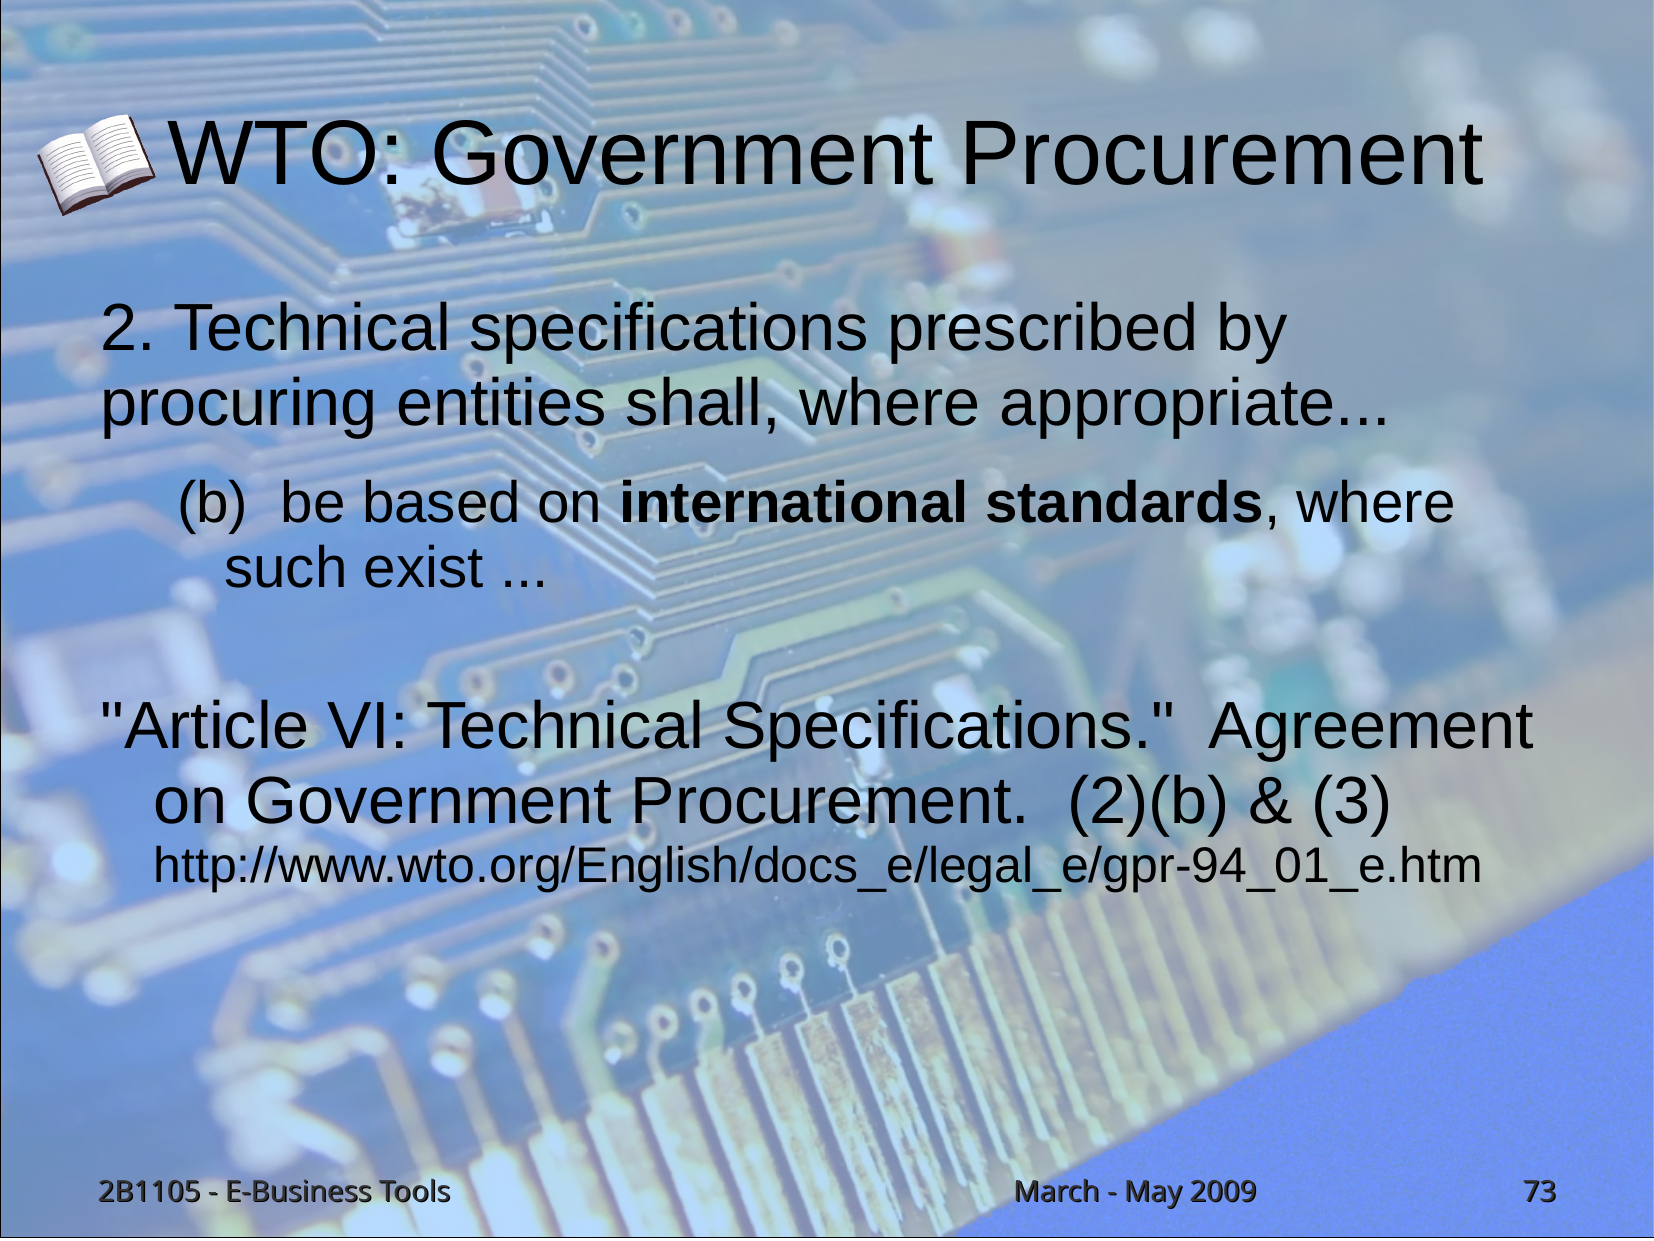

# WTO: Government Procurement
2. Technical specifications prescribed by procuring entities shall, where appropriate...
(b) be based on international standards, where such exist ...
"Article VI: Technical Specifications." Agreement on Government Procurement. (2)(b) & (3)
http://www.wto.org/English/docs_e/legal_e/gpr-94_01_e.htm